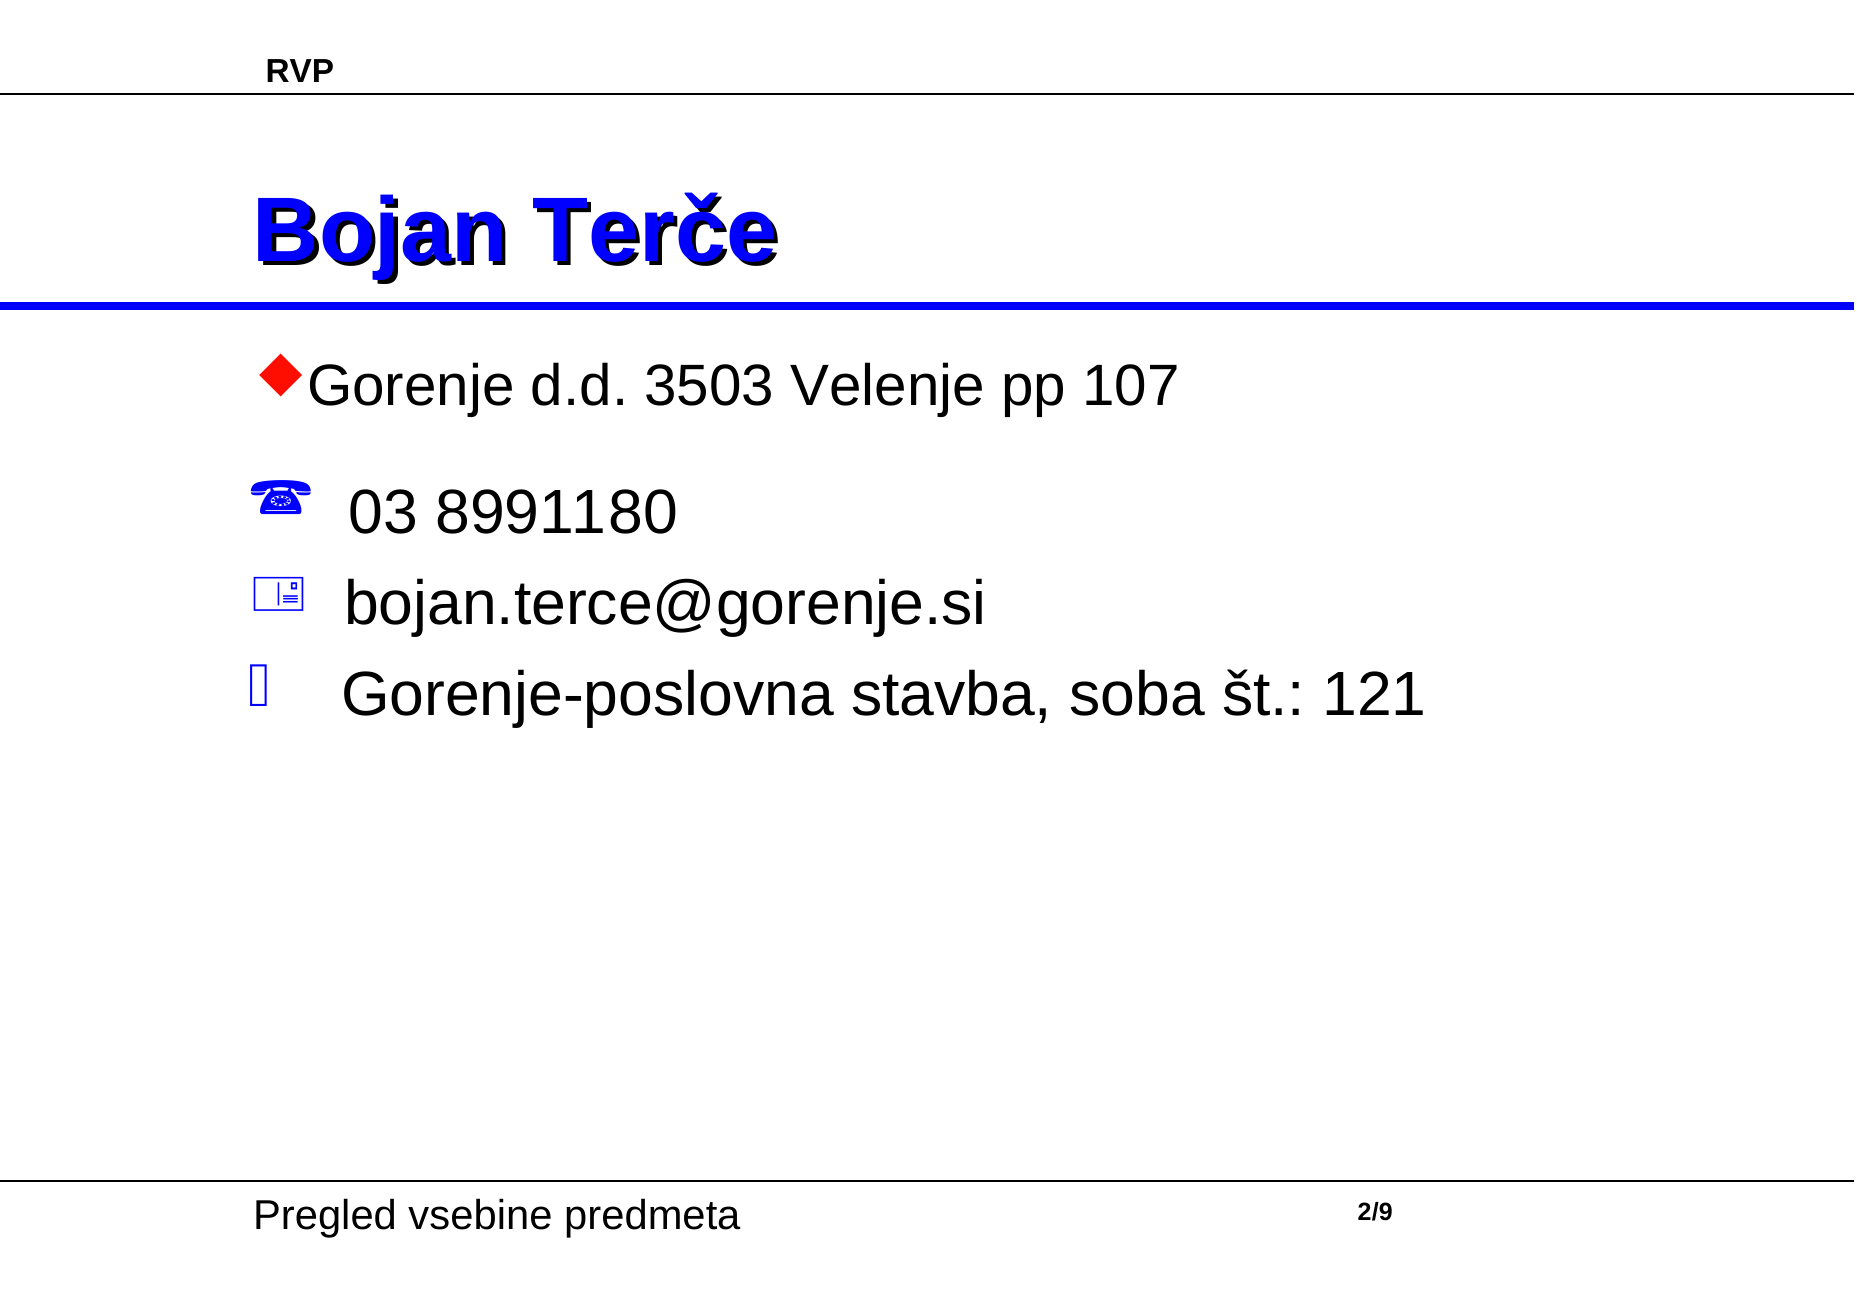

# Bojan Terče
 03 8991180
 bojan.terce@gorenje.si
 Gorenje-poslovna stavba, soba št.: 121
Gorenje d.d. 3503 Velenje pp 107